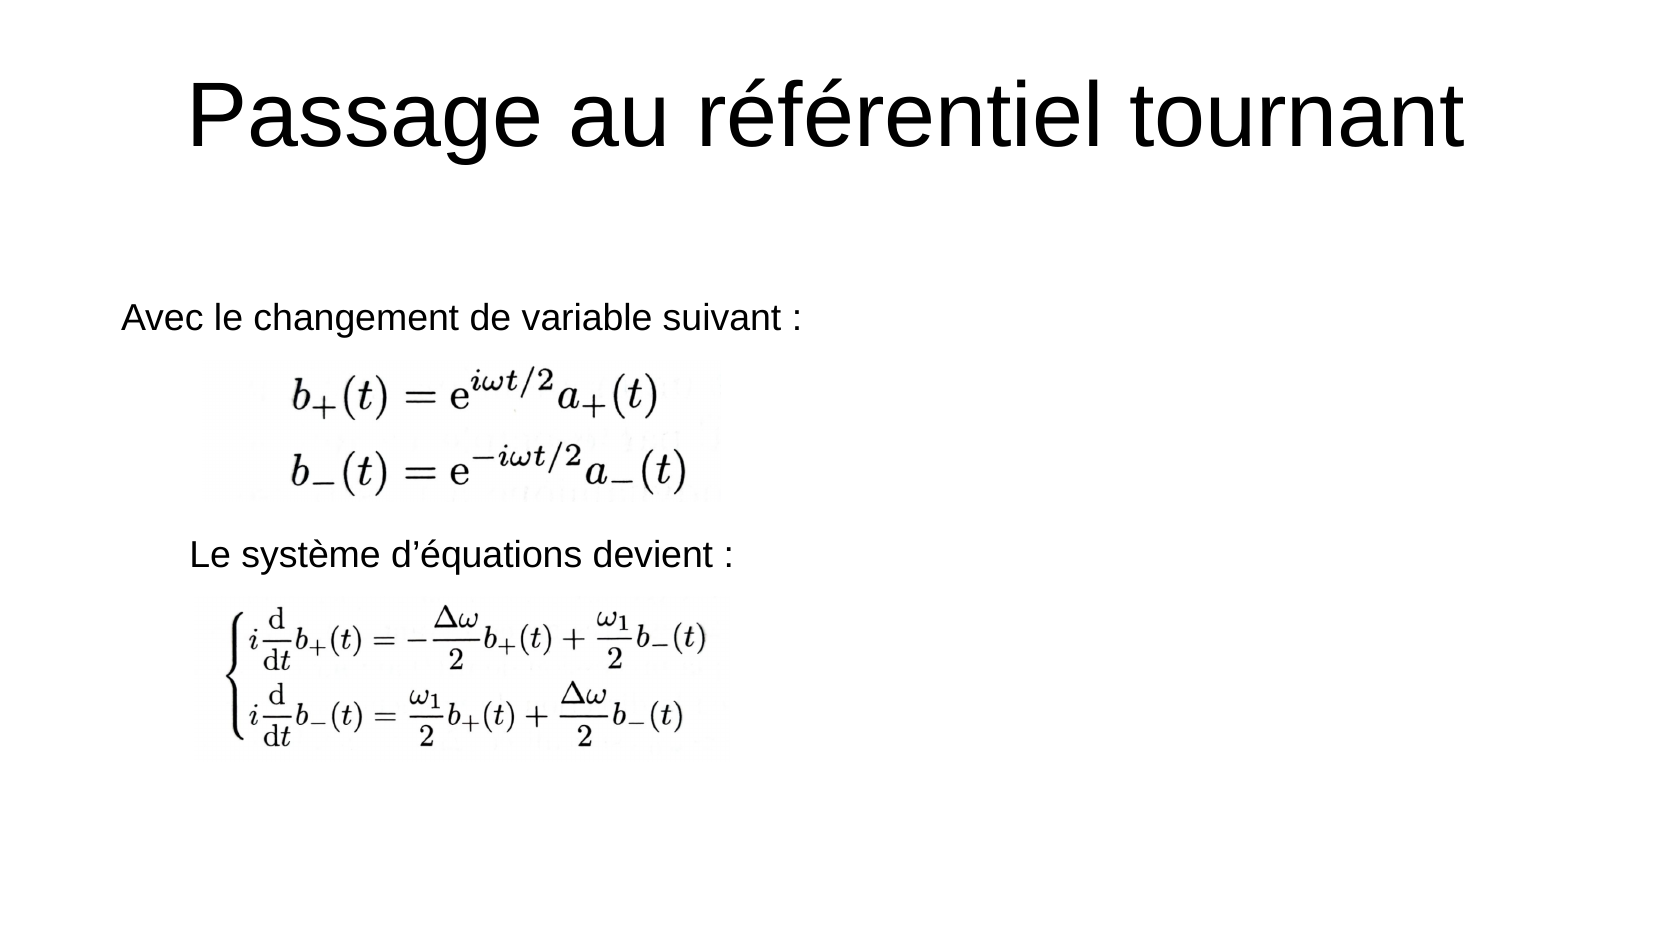

# Passage au référentiel tournant
Avec le changement de variable suivant :
Le système d’équations devient :